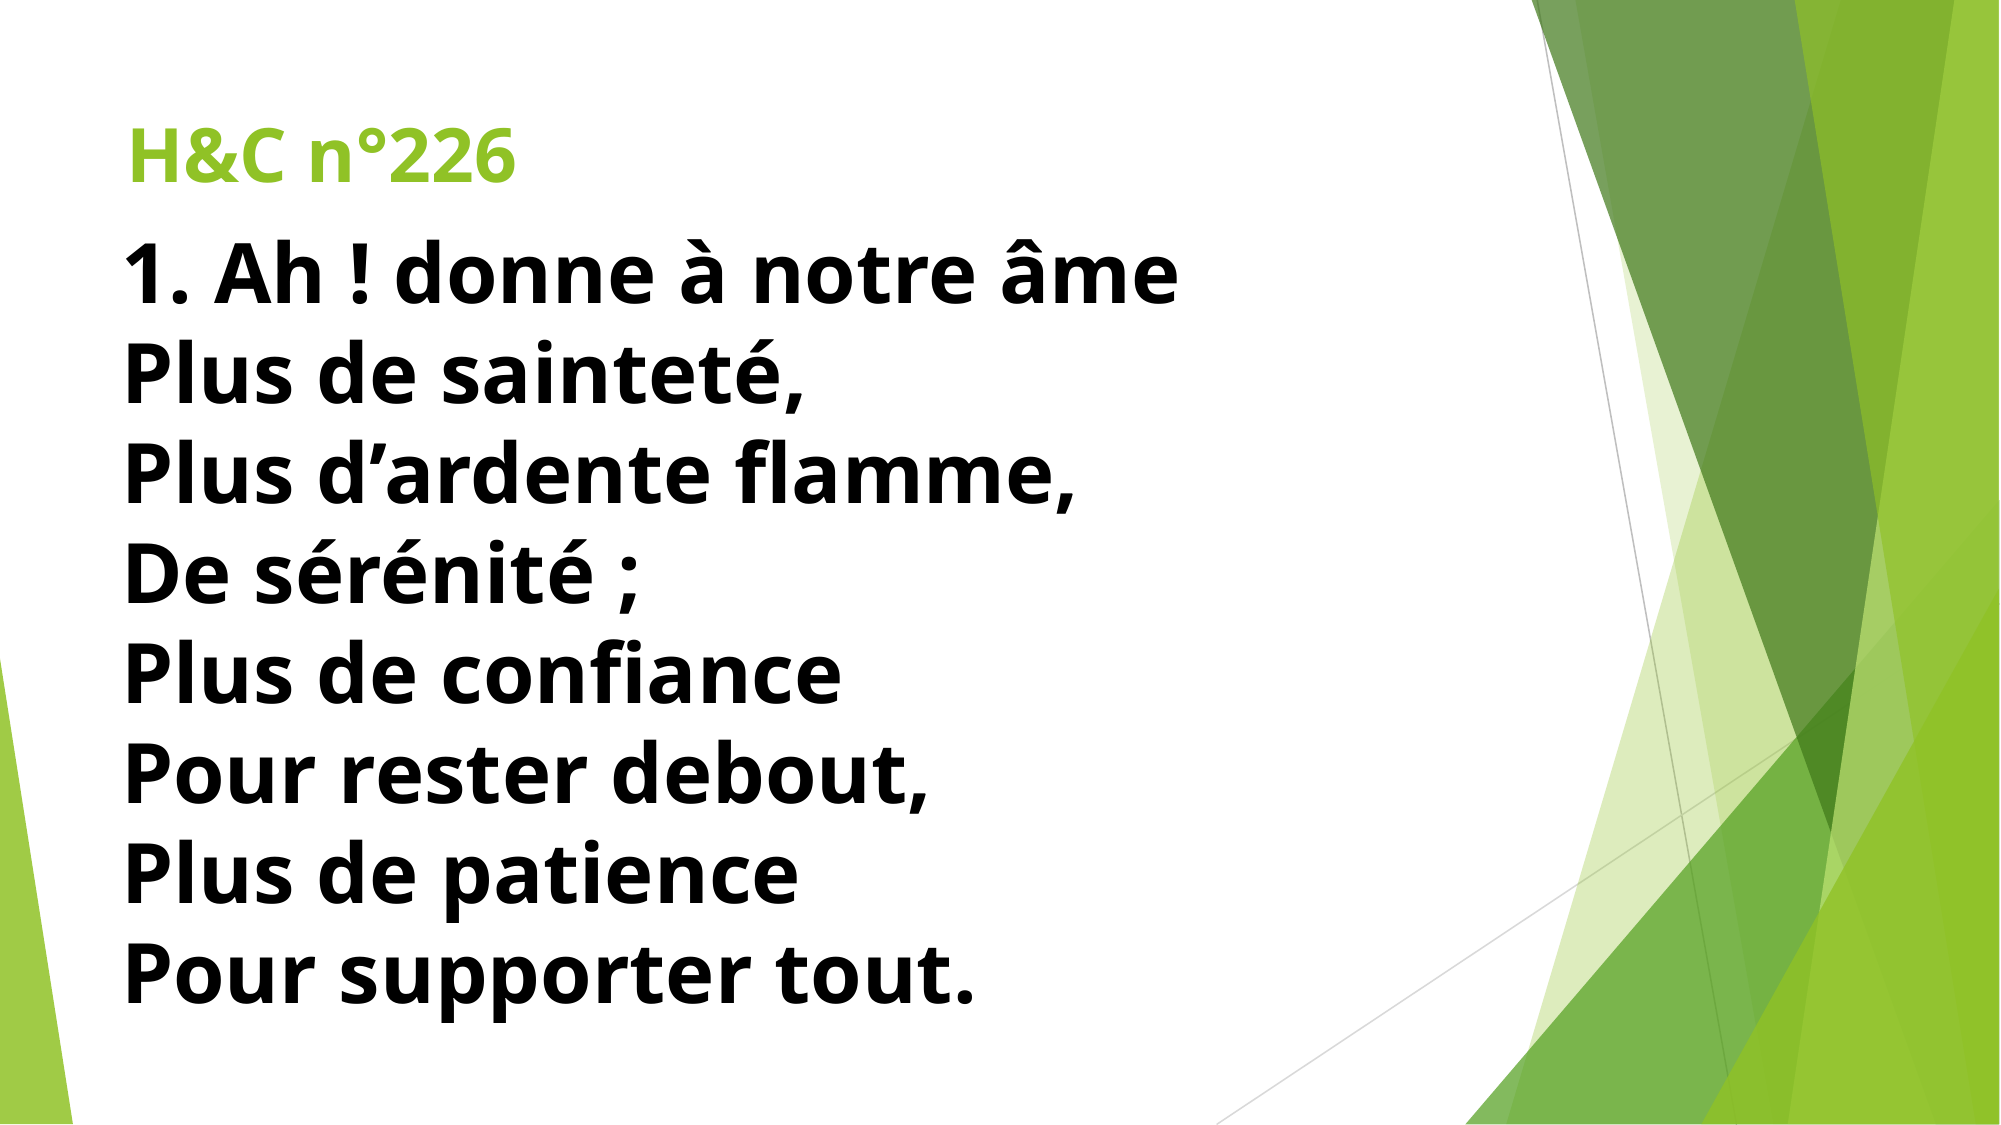

H&C n°226
1. Ah ! donne à notre âme
Plus de sainteté,
Plus d’ardente flamme,
De sérénité ;
Plus de confiance
Pour rester debout,
Plus de patience
Pour supporter tout.